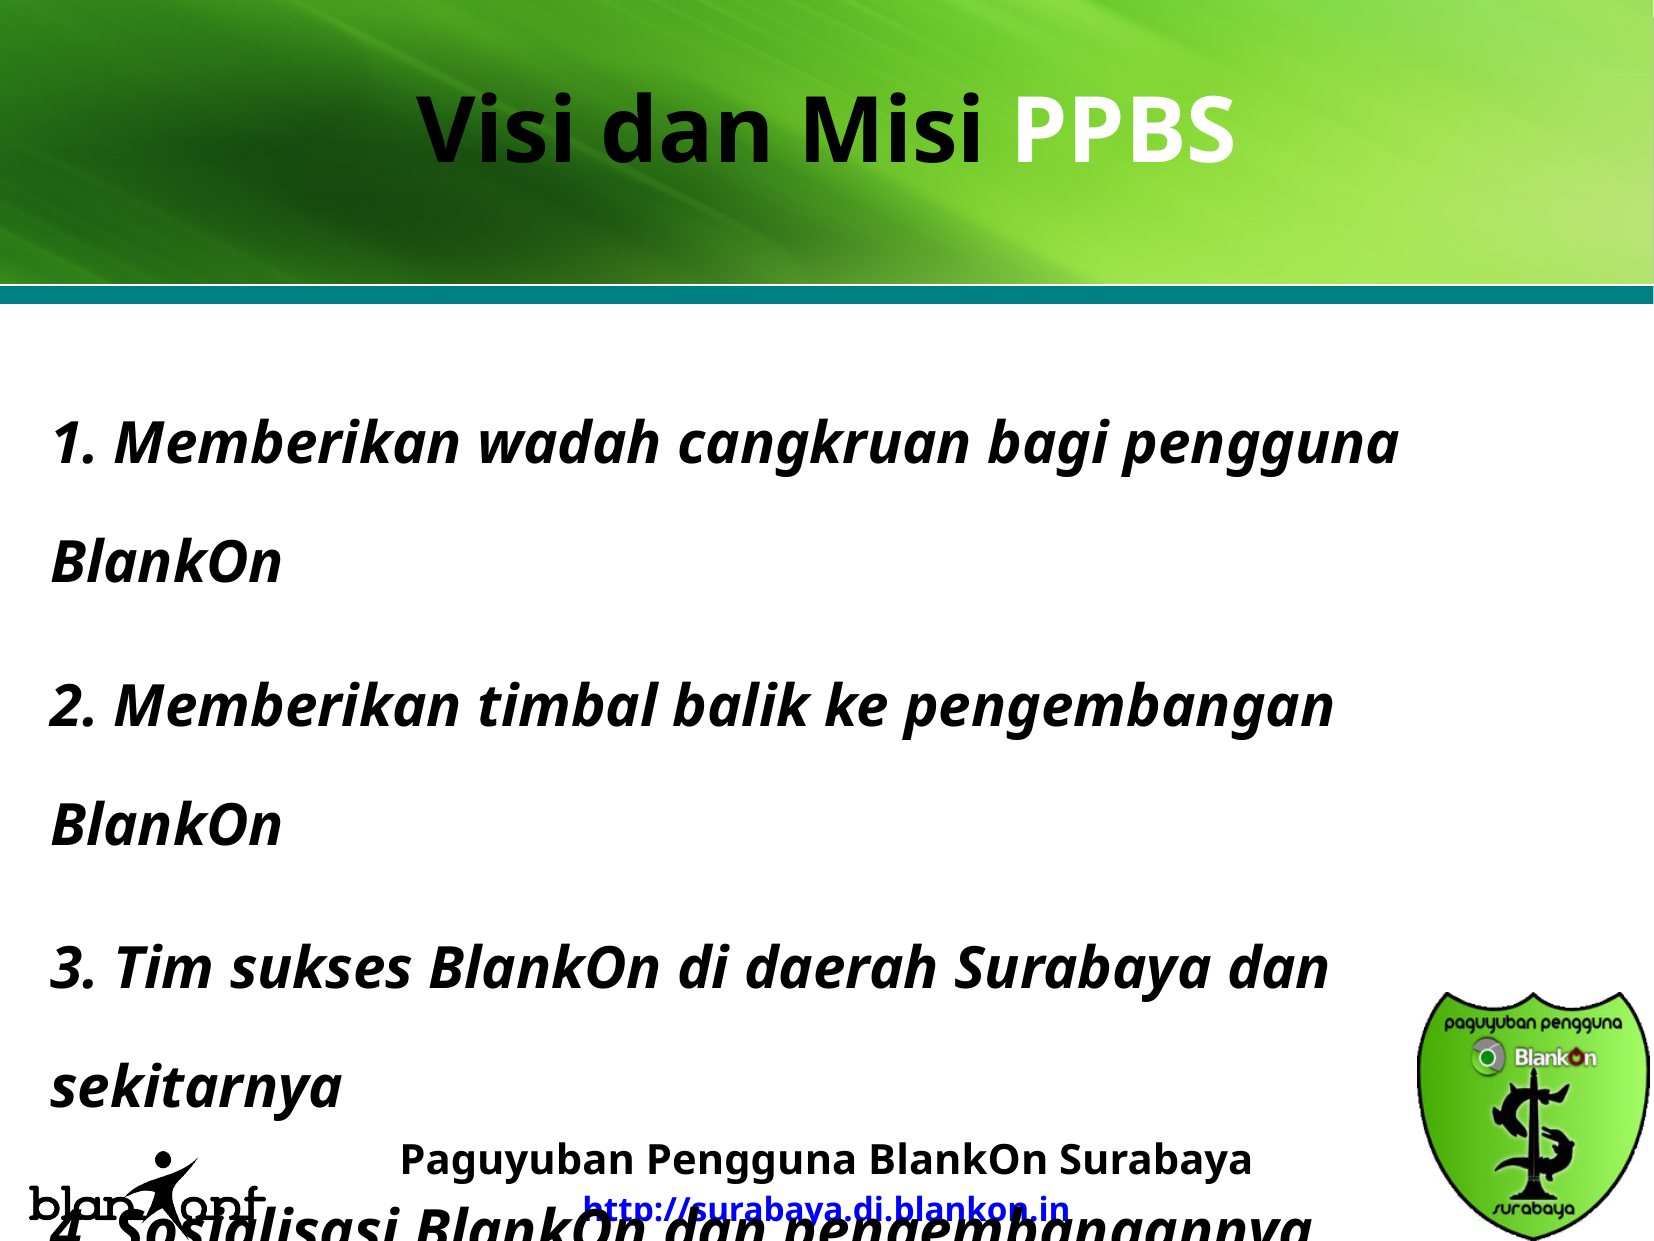

Visi dan Misi PPBS
Misi PPBS
#
1. Memberikan wadah cangkruan bagi pengguna BlankOn
2. Memberikan timbal balik ke pengembangan BlankOn
3. Tim sukses BlankOn di daerah Surabaya dan sekitarnya
4. Sosialisasi BlankOn dan pengembangannya
Paguyuban Pengguna BlankOn Surabaya
http://surabaya.di.blankon.in